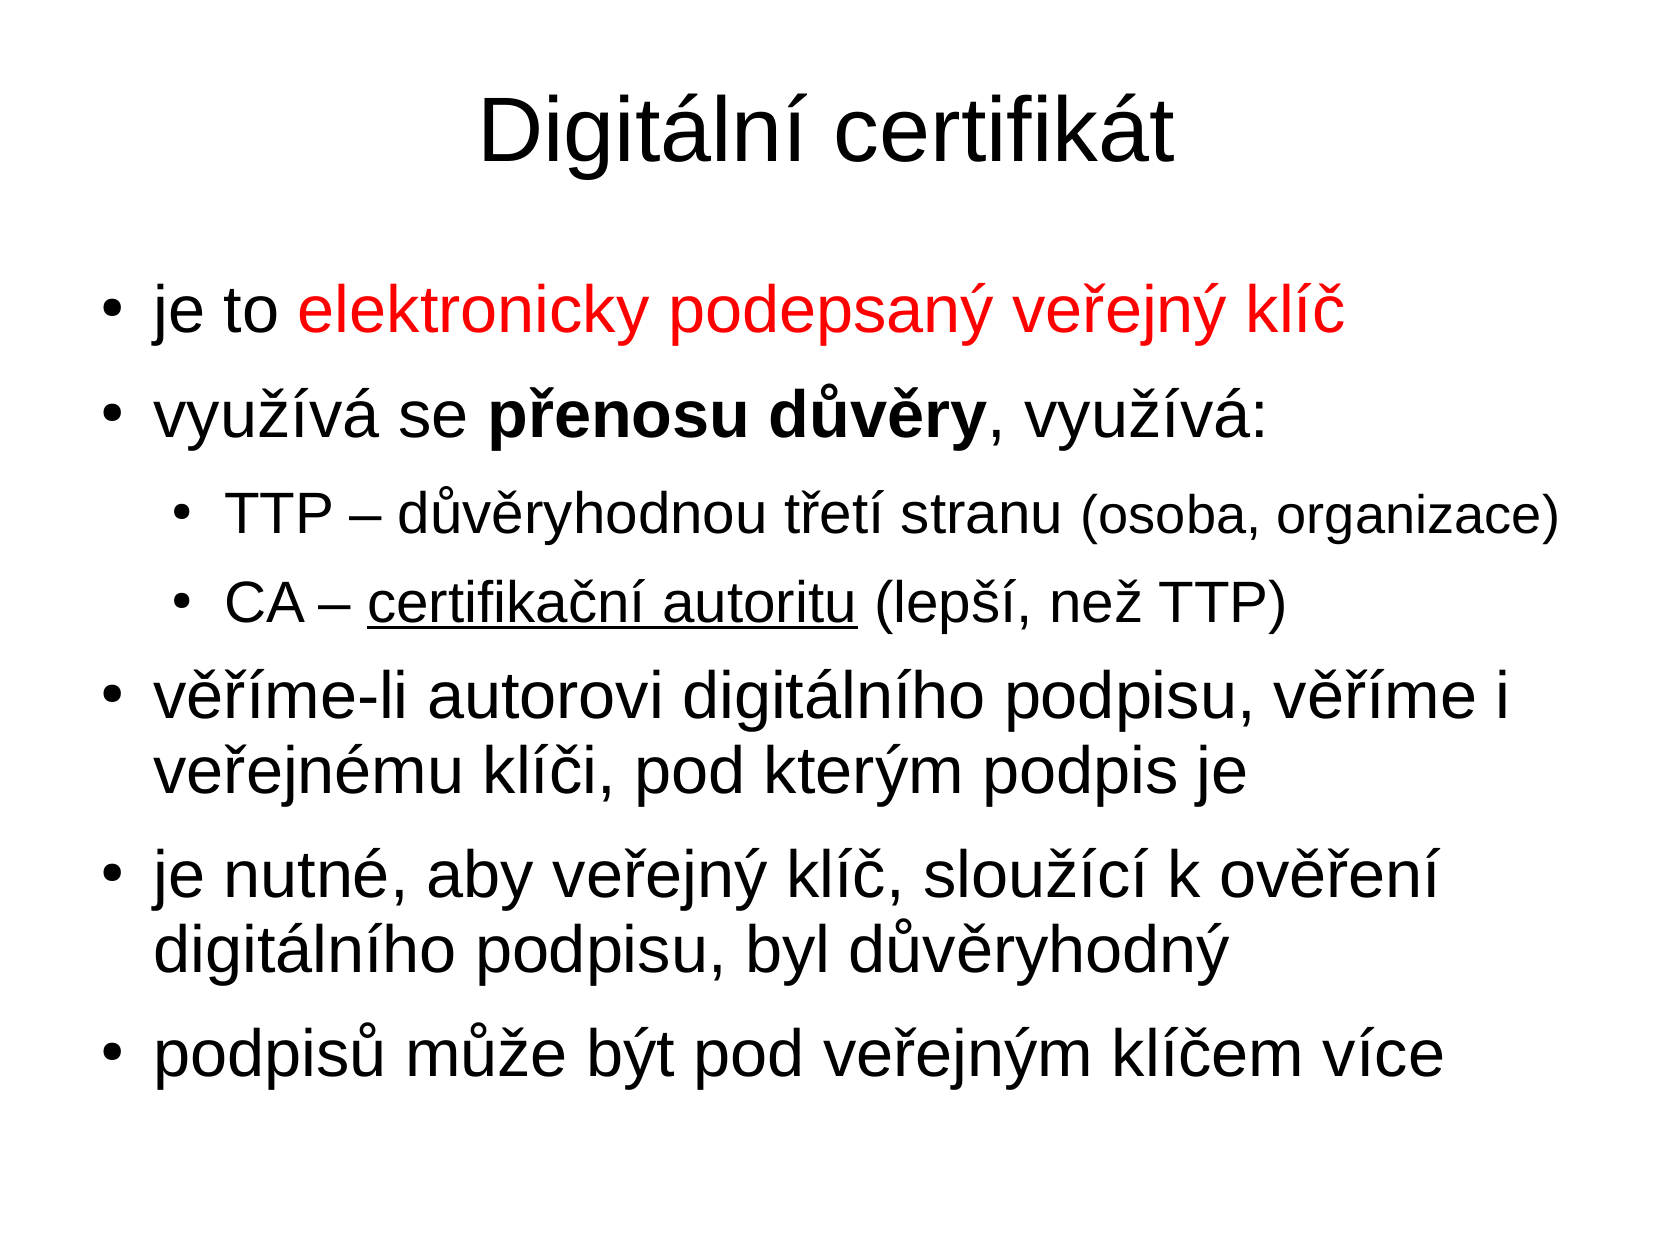

# Digitální certifikát
je to elektronicky podepsaný veřejný klíč
využívá se přenosu důvěry, využívá:
TTP – důvěryhodnou třetí stranu (osoba, organizace)
CA – certifikační autoritu (lepší, než TTP)
věříme-li autorovi digitálního podpisu, věříme i veřejnému klíči, pod kterým podpis je
je nutné, aby veřejný klíč, sloužící k ověření digitálního podpisu, byl důvěryhodný
podpisů může být pod veřejným klíčem více